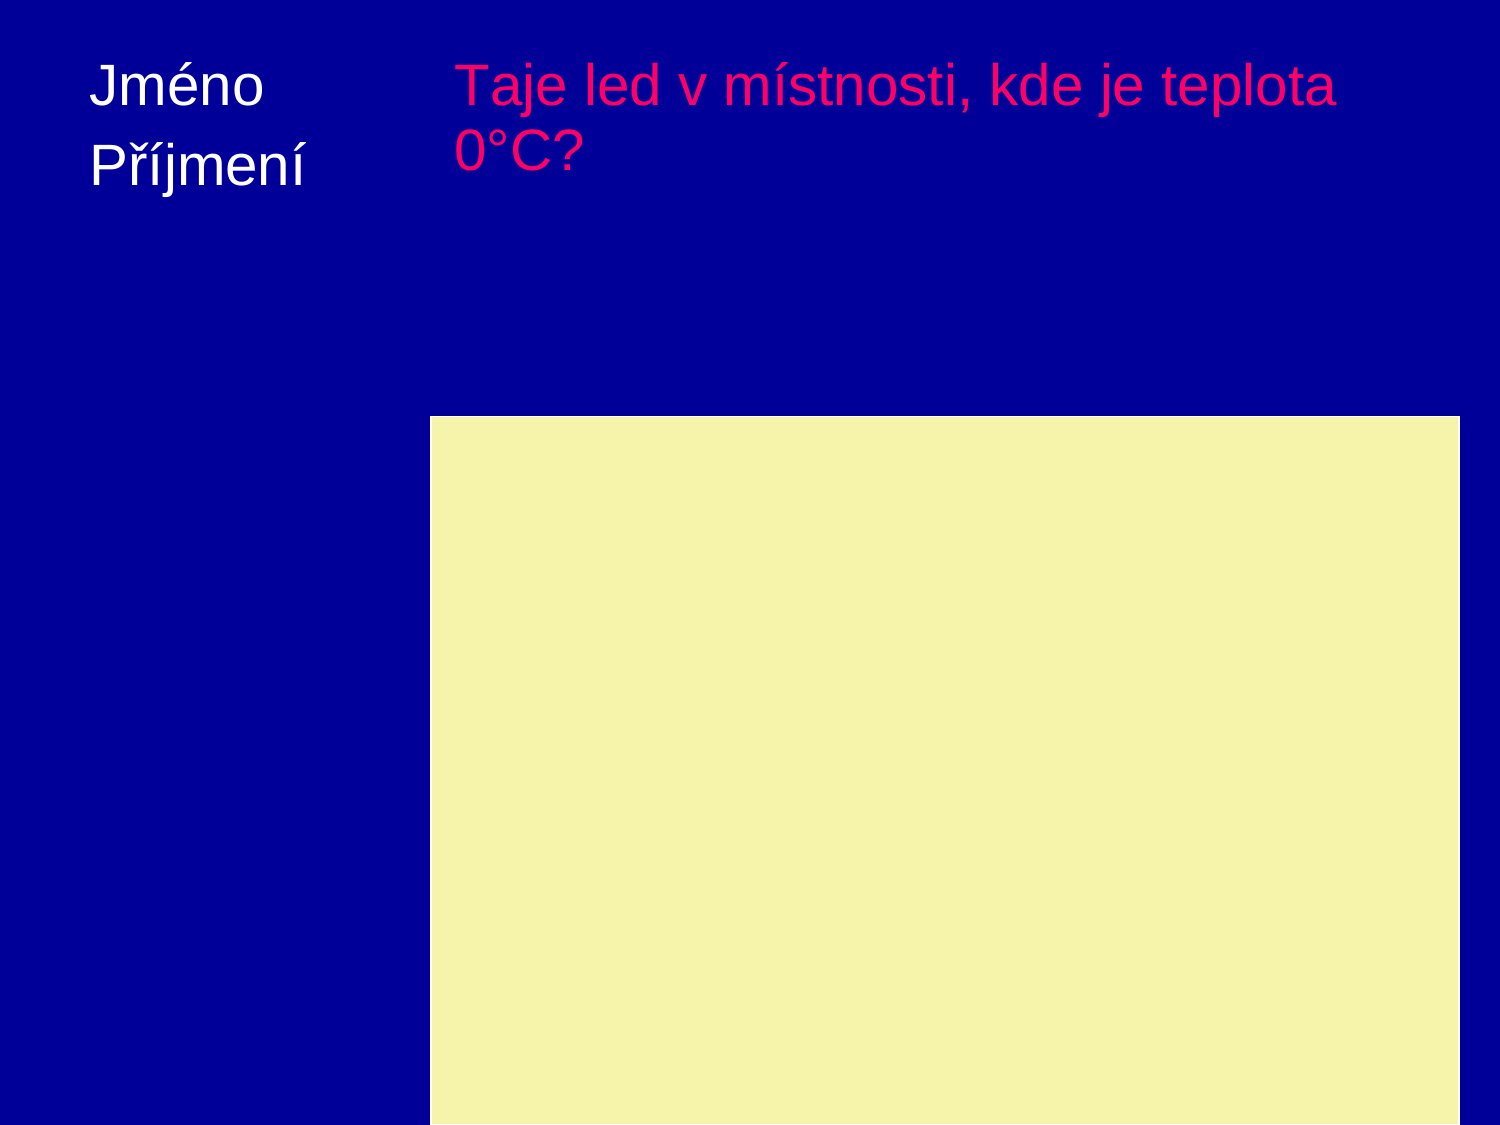

Jméno
Příjmení
Taje led v místnosti, kde je teplota 0°C?
Led se pouze ohřeje na teplotu 0°C, pokud
jeho teplota byla původně nižší. Další tepelná
výměna mezi vzduchem v místnosti a ledem
ustane, protože došlo k vyrovnání teplot a led
již nezíská potřebné teplo ke změně
skupenství. Ze stejného důvodu by v místnosti ani voda nezamrzla.